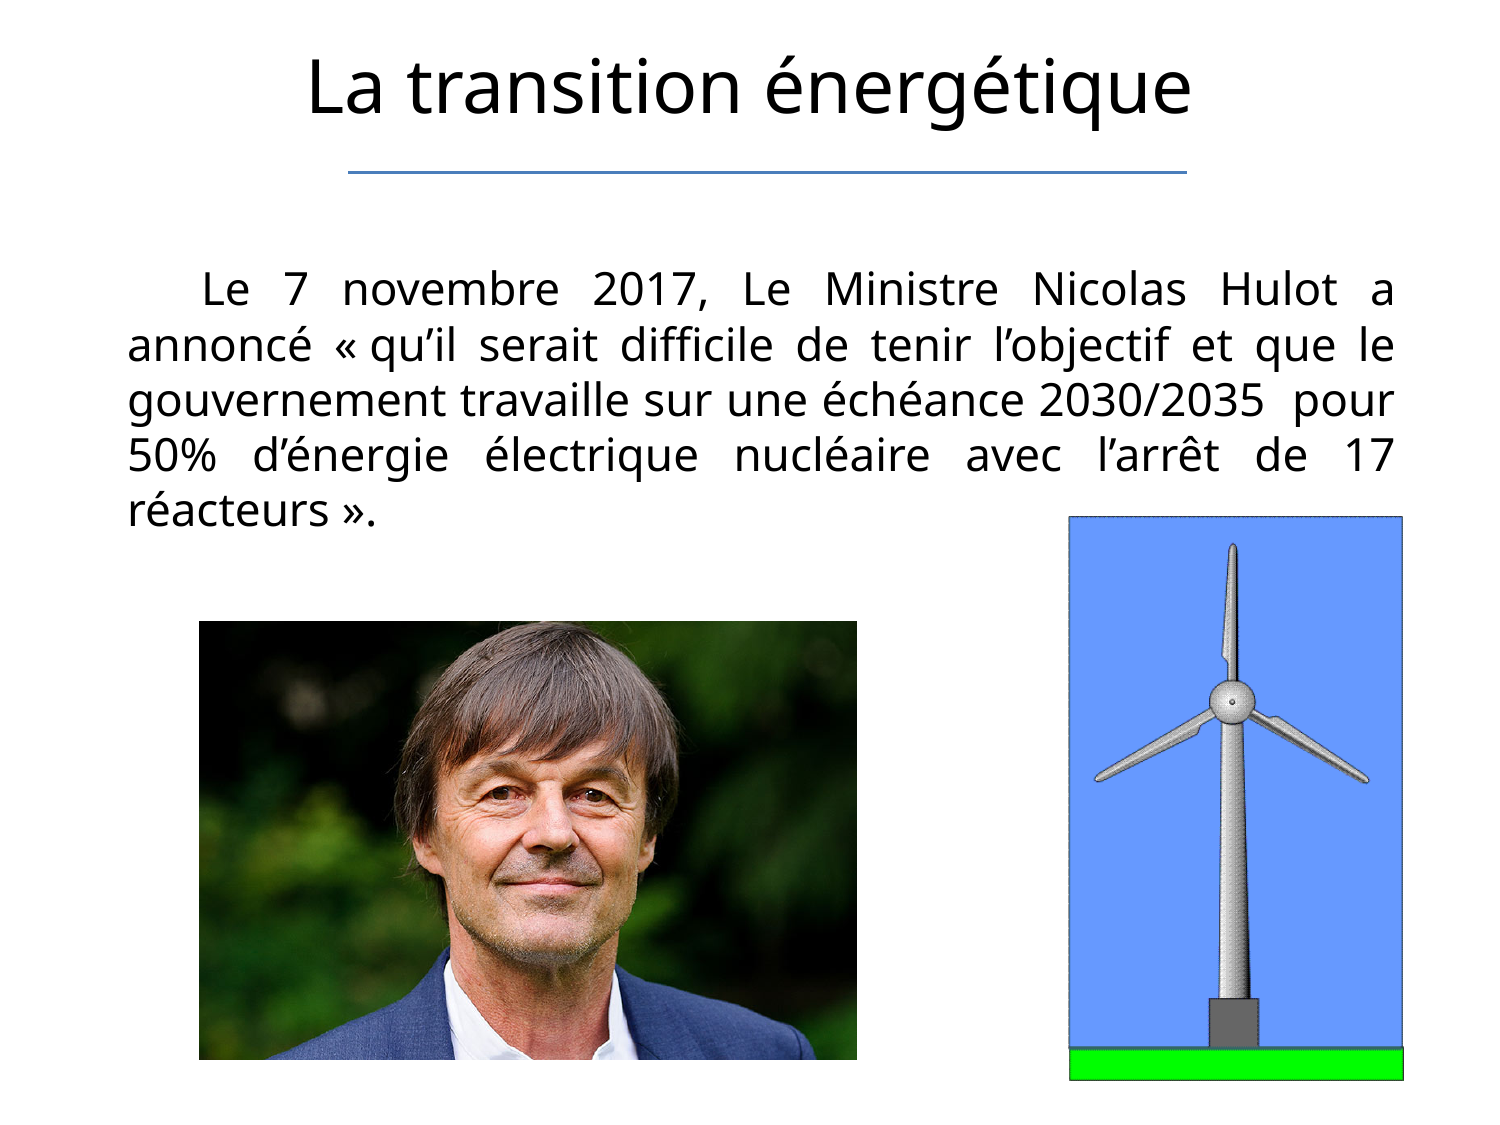

La transition énergétique
	Le 7 novembre 2017, Le Ministre Nicolas Hulot a annoncé « qu’il serait difficile de tenir l’objectif et que le gouvernement travaille sur une échéance 2030/2035 pour 50% d’énergie électrique nucléaire avec l’arrêt de 17 réacteurs ».